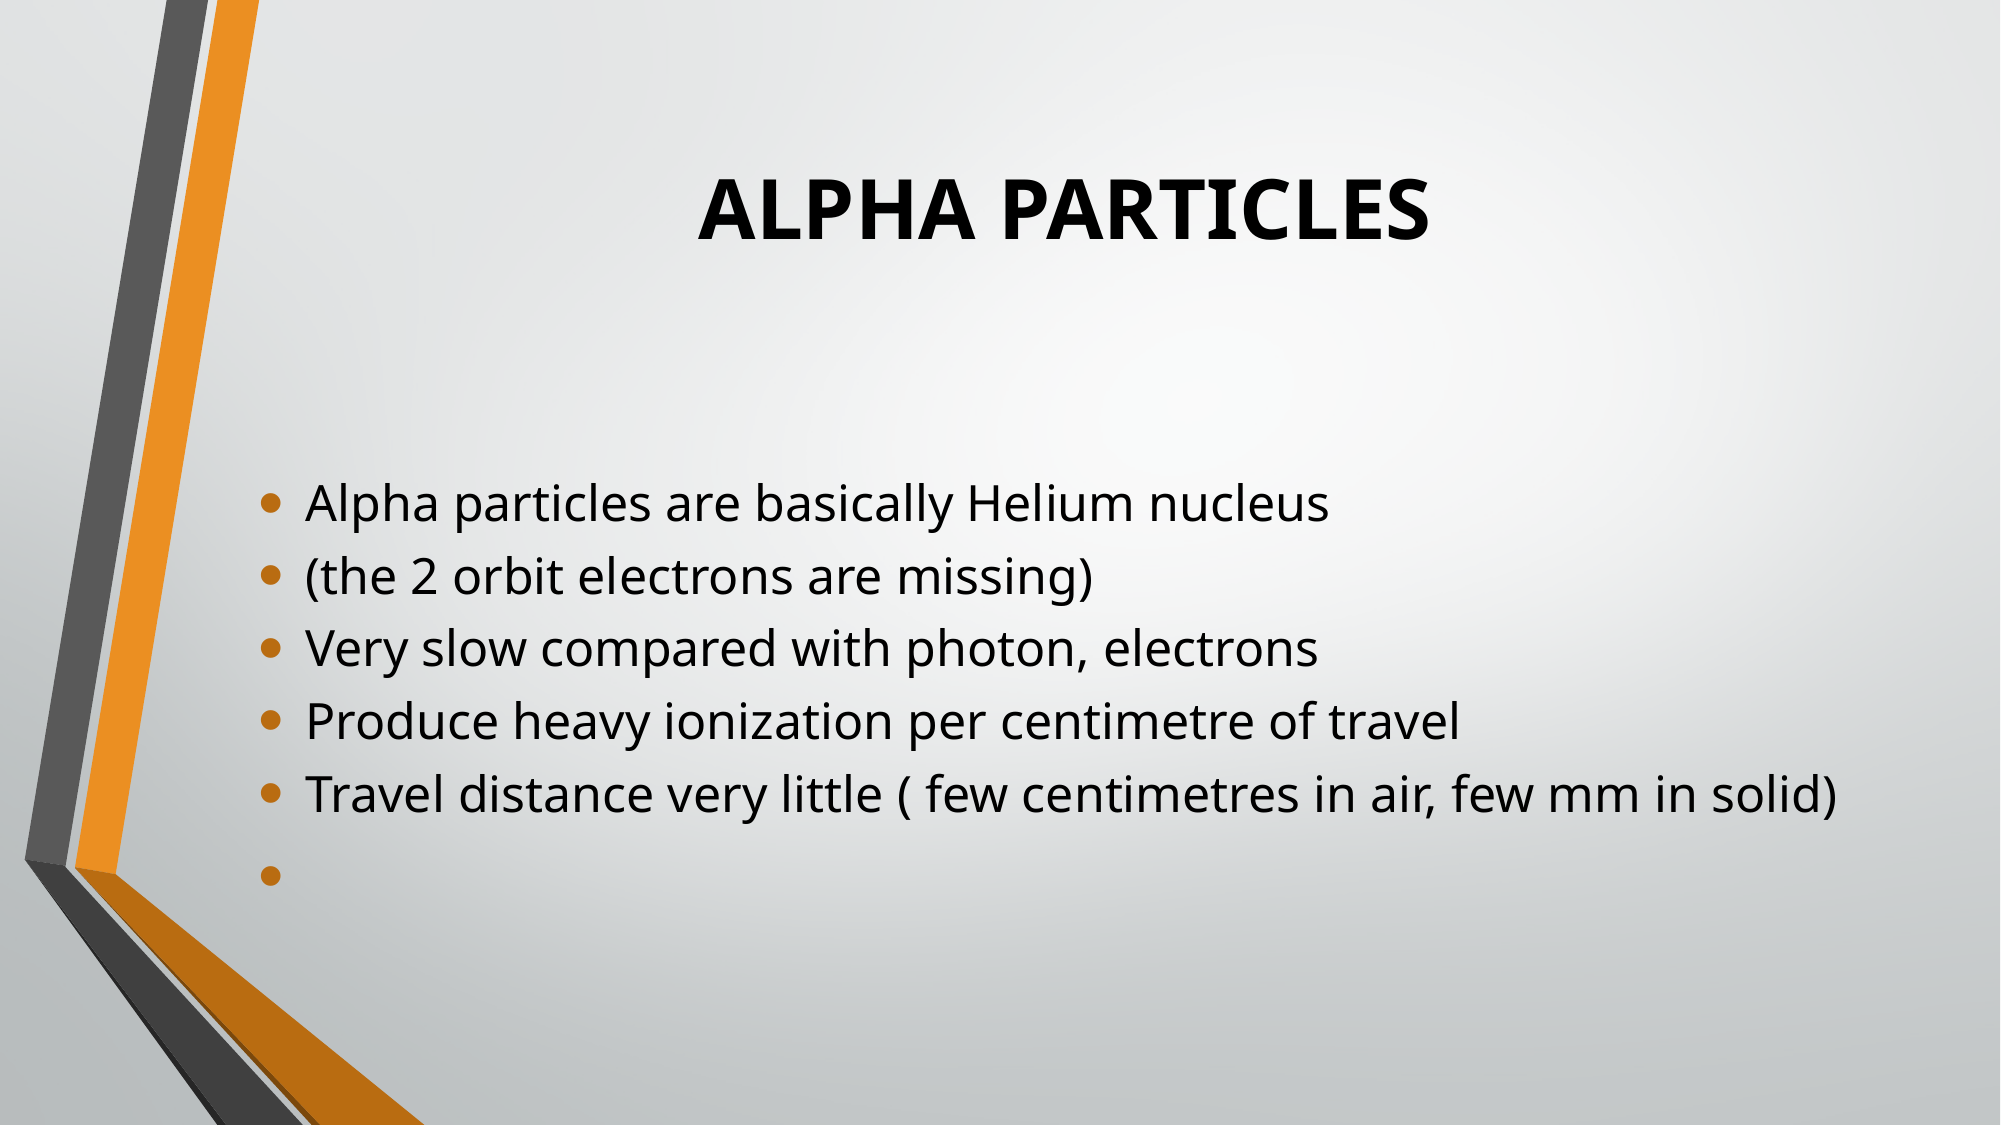

# ALPHA PARTICLES
Alpha particles are basically Helium nucleus
(the 2 orbit electrons are missing)
Very slow compared with photon, electrons
Produce heavy ionization per centimetre of travel
Travel distance very little ( few centimetres in air, few mm in solid)